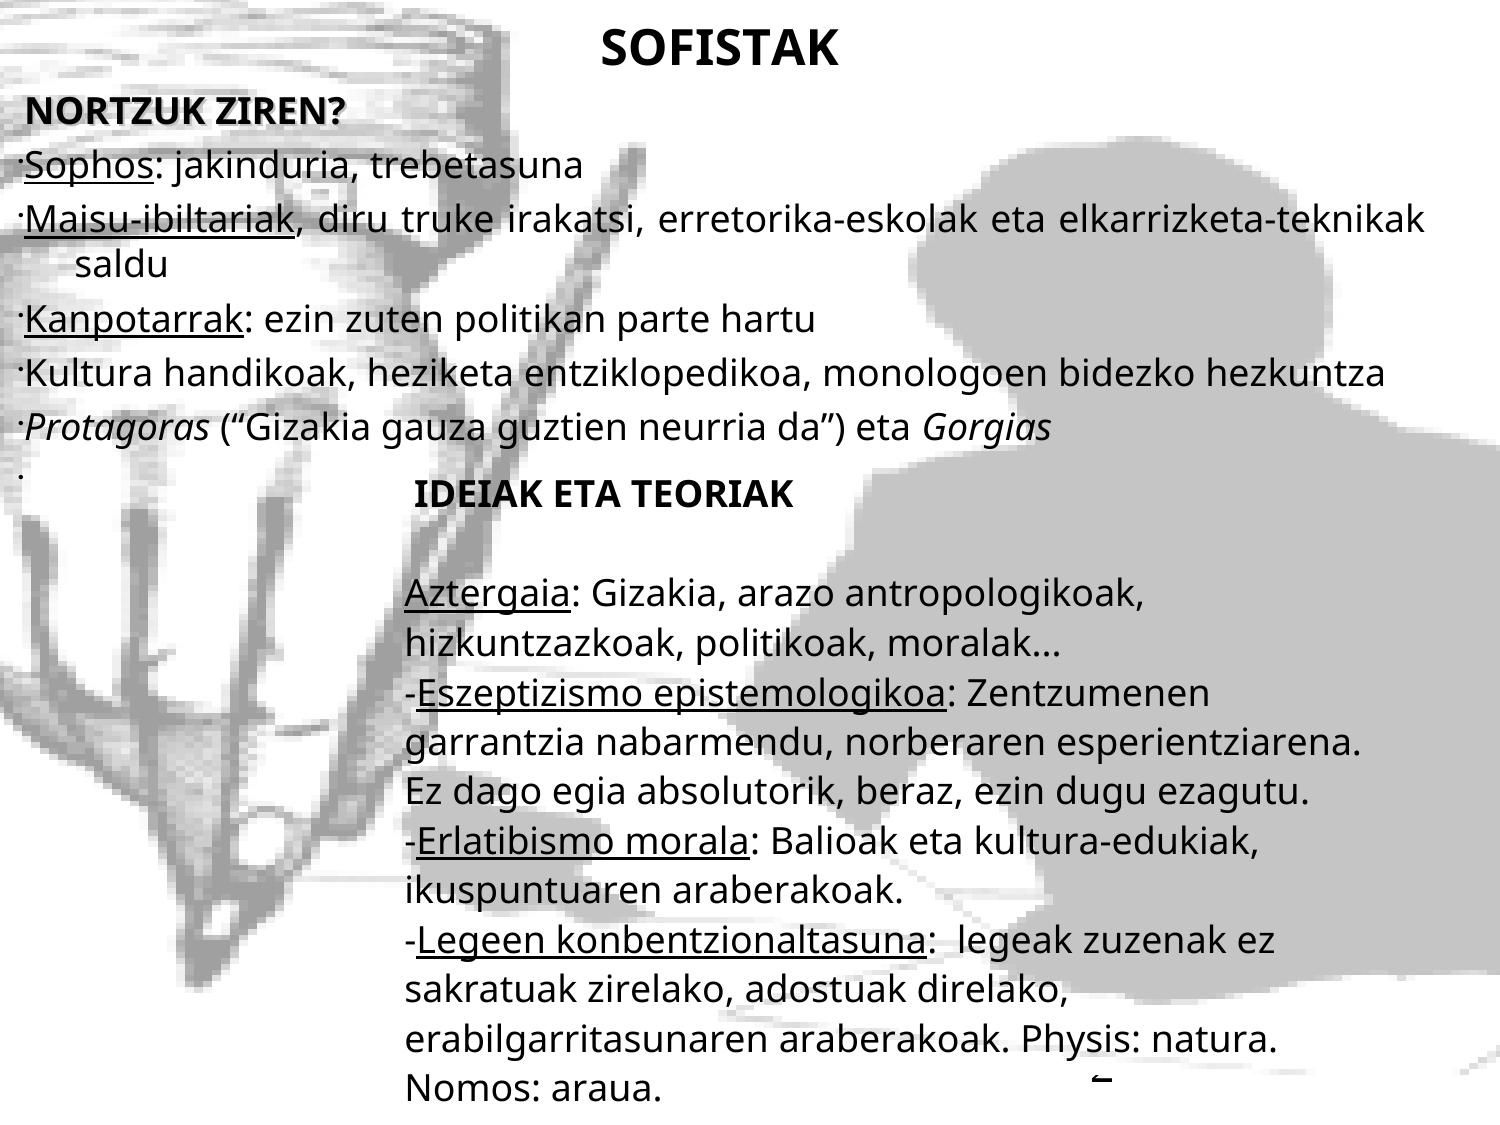

SOFISTAK
# NORTZUK ZIREN?
Sophos: jakinduria, trebetasuna
Maisu-ibiltariak, diru truke irakatsi, erretorika-eskolak eta elkarrizketa-teknikak saldu
Kanpotarrak: ezin zuten politikan parte hartu
Kultura handikoak, heziketa entziklopedikoa, monologoen bidezko hezkuntza
Protagoras (“Gizakia gauza guztien neurria da”) eta Gorgias
 IDEIAK ETA TEORIAK
Aztergaia: Gizakia, arazo antropologikoak, hizkuntzazkoak, politikoak, moralak...
-Eszeptizismo epistemologikoa: Zentzumenen garrantzia nabarmendu, norberaren esperientziarena. Ez dago egia absolutorik, beraz, ezin dugu ezagutu.
-Erlatibismo morala: Balioak eta kultura-edukiak, ikuspuntuaren araberakoak.
-Legeen konbentzionaltasuna: legeak zuzenak ez sakratuak zirelako, adostuak direlako, erabilgarritasunaren araberakoak. Physis: natura. Nomos: araua.
2